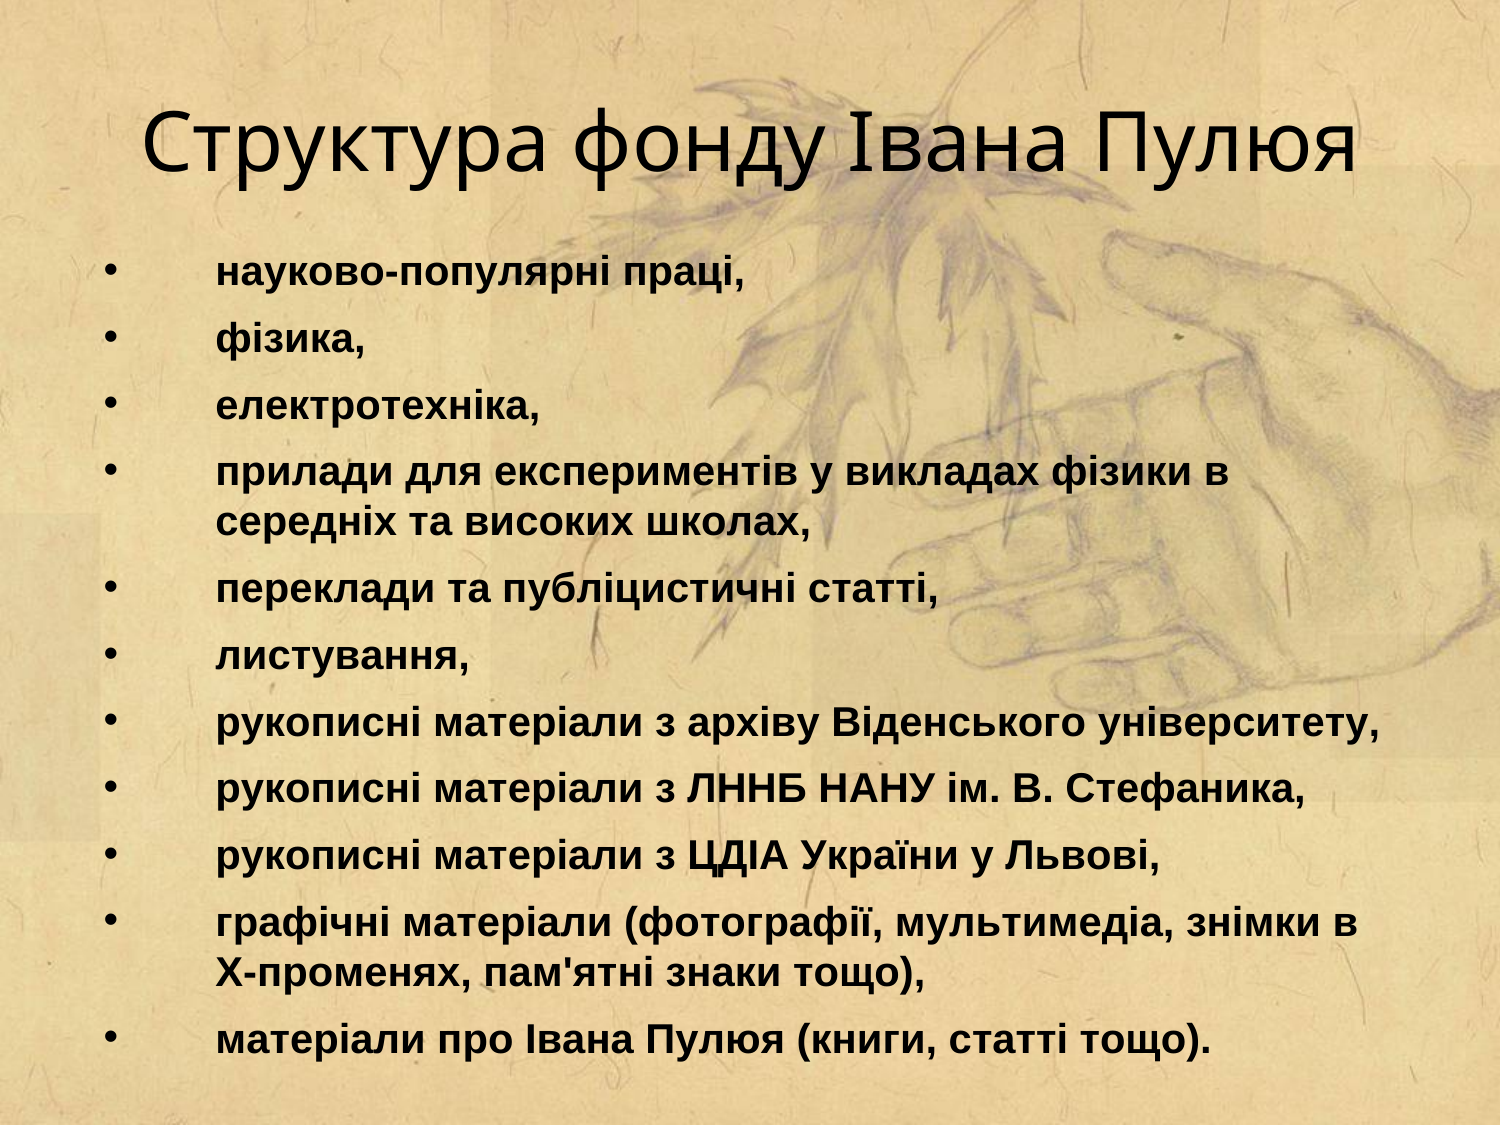

# Структура фонду Івана Пулюя
науково-популярні праці,
фізика,
електротехніка,
прилади для експериментів у викладах фізики в середніх та високих школах,
переклади та публіцистичні статті,
листування,
рукописні матеріали з архіву Віденського університету,
рукописні матеріали з ЛННБ НАНУ ім. В. Стефаника,
рукописні матеріали з ЦДІА України у Львові,
графічні матеріали (фотографії, мультимедіа, знімки в X-променях, пам'ятні знаки тощо),
матеріали про Івана Пулюя (книги, статті тощо).